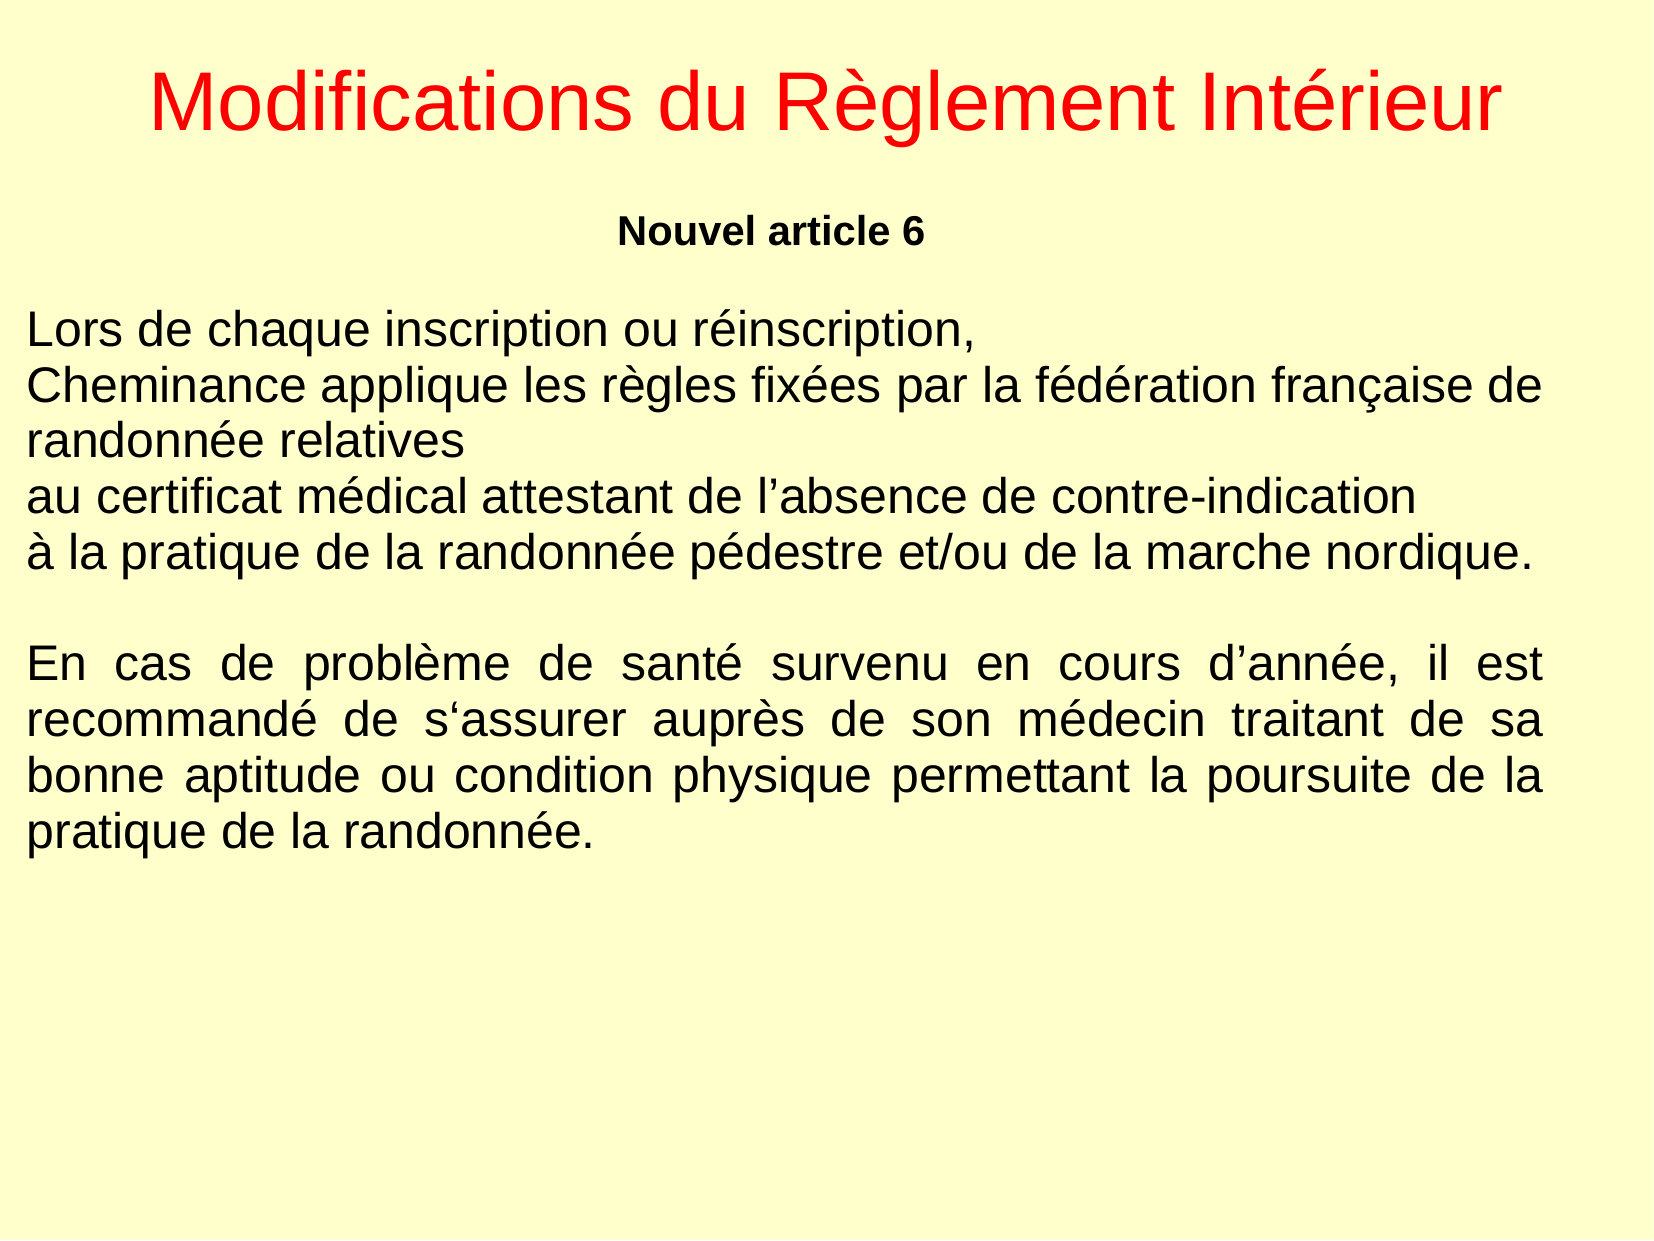

# Modifications du Règlement Intérieur
								Nouvel article 6
Lors de chaque inscription ou réinscription,
Cheminance applique les règles fixées par la fédération française de randonnée relatives
au certificat médical attestant de l’absence de contre-indication
à la pratique de la randonnée pédestre et/ou de la marche nordique.
En cas de problème de santé survenu en cours d’année, il est recommandé de s‘assurer auprès de son médecin traitant de sa bonne aptitude ou condition physique permettant la poursuite de la pratique de la randonnée.